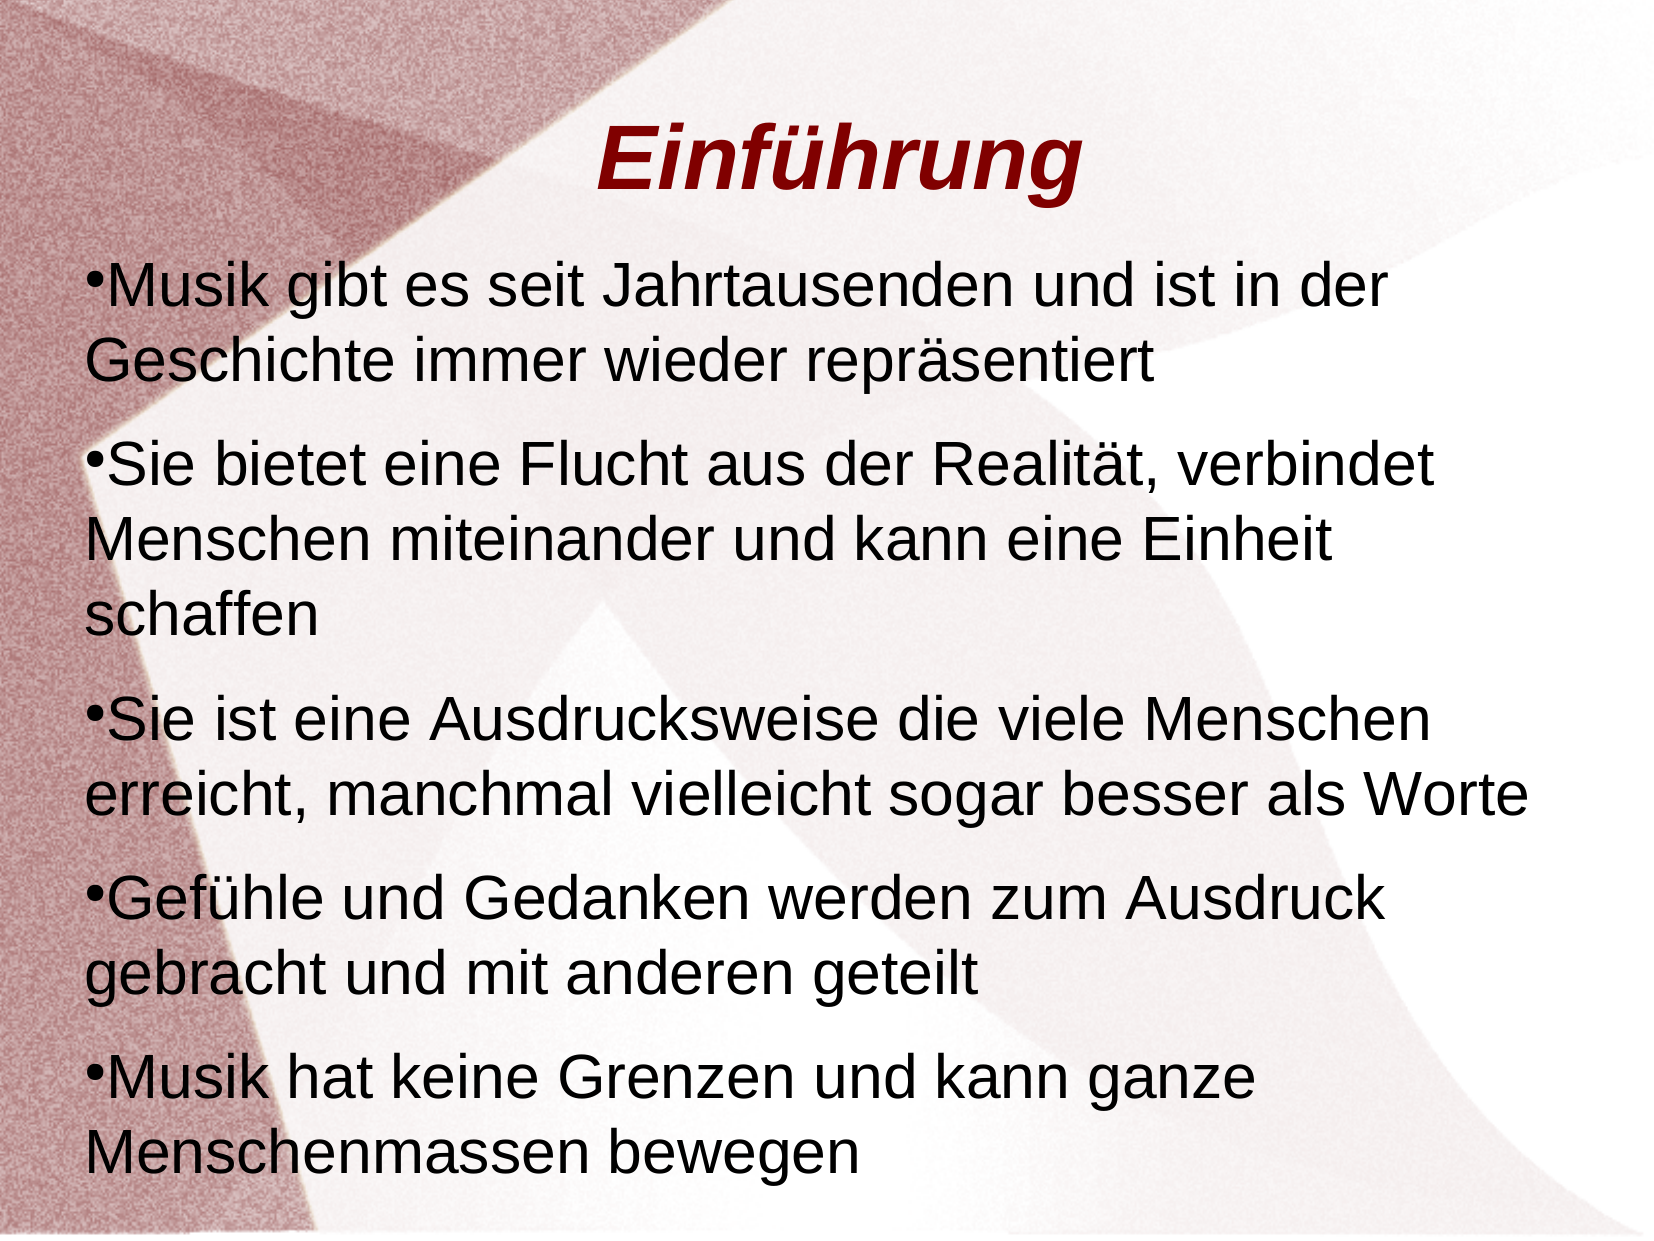

# Einführung
Musik gibt es seit Jahrtausenden und ist in der Geschichte immer wieder repräsentiert
Sie bietet eine Flucht aus der Realität, verbindet Menschen miteinander und kann eine Einheit schaffen
Sie ist eine Ausdrucksweise die viele Menschen erreicht, manchmal vielleicht sogar besser als Worte
Gefühle und Gedanken werden zum Ausdruck gebracht und mit anderen geteilt
Musik hat keine Grenzen und kann ganze Menschenmassen bewegen